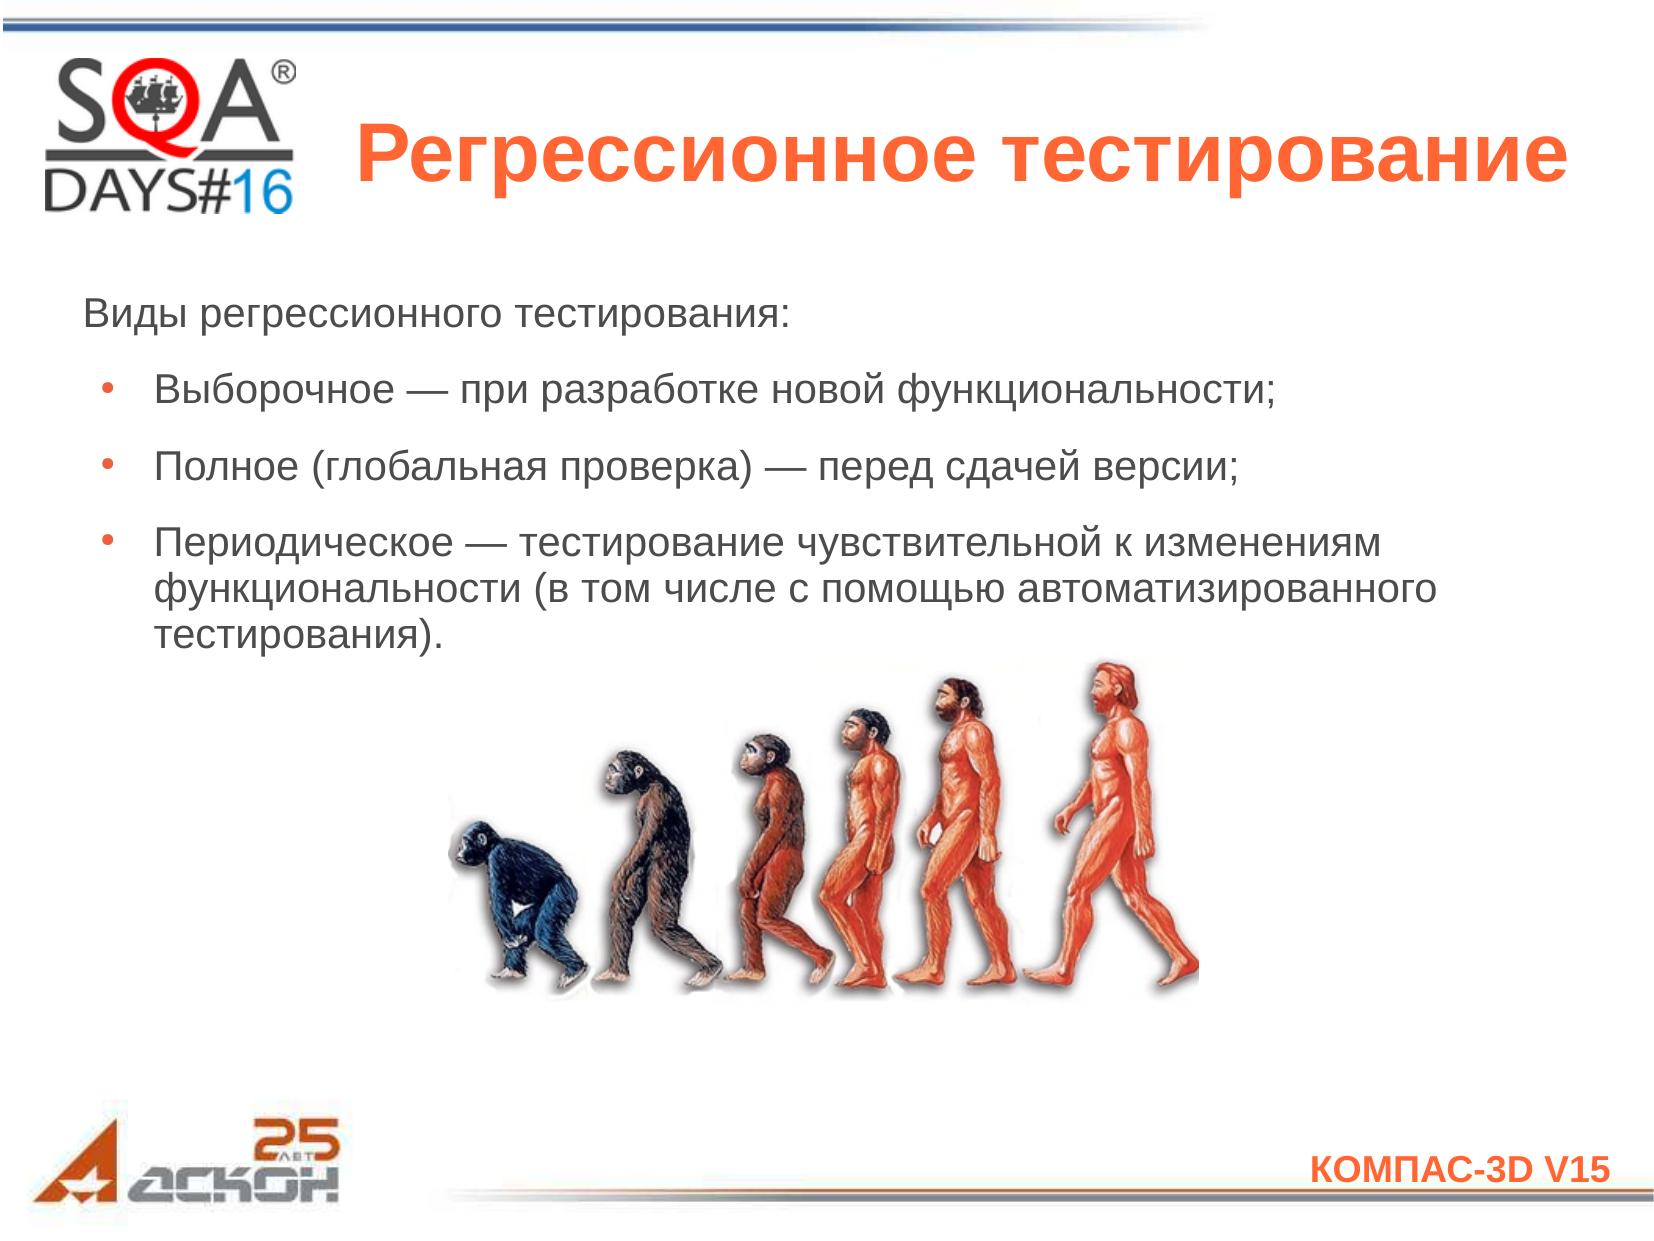

# Регрессионное тестирование
Виды регрессионного тестирования:
Выборочное — при разработке новой функциональности;
Полное (глобальная проверка) — перед сдачей версии;
Периодическое — тестирование чувствительной к изменениям функциональности (в том числе с помощью автоматизированного тестирования).